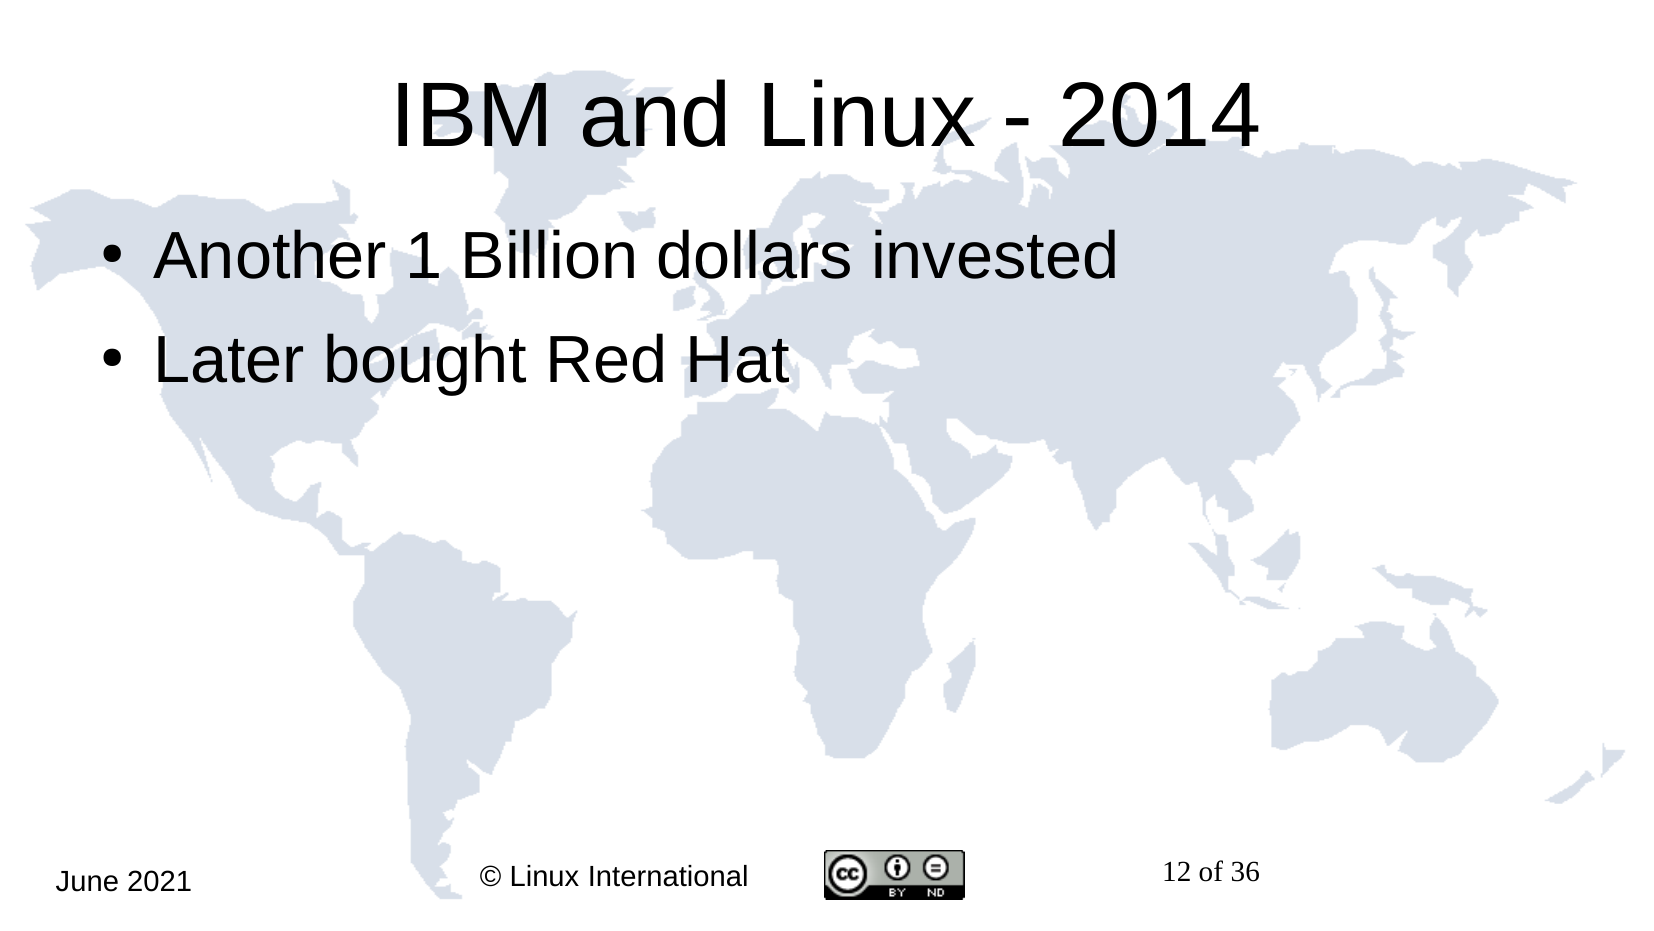

# IBM and Linux - 2014
Another 1 Billion dollars invested
Later bought Red Hat
12